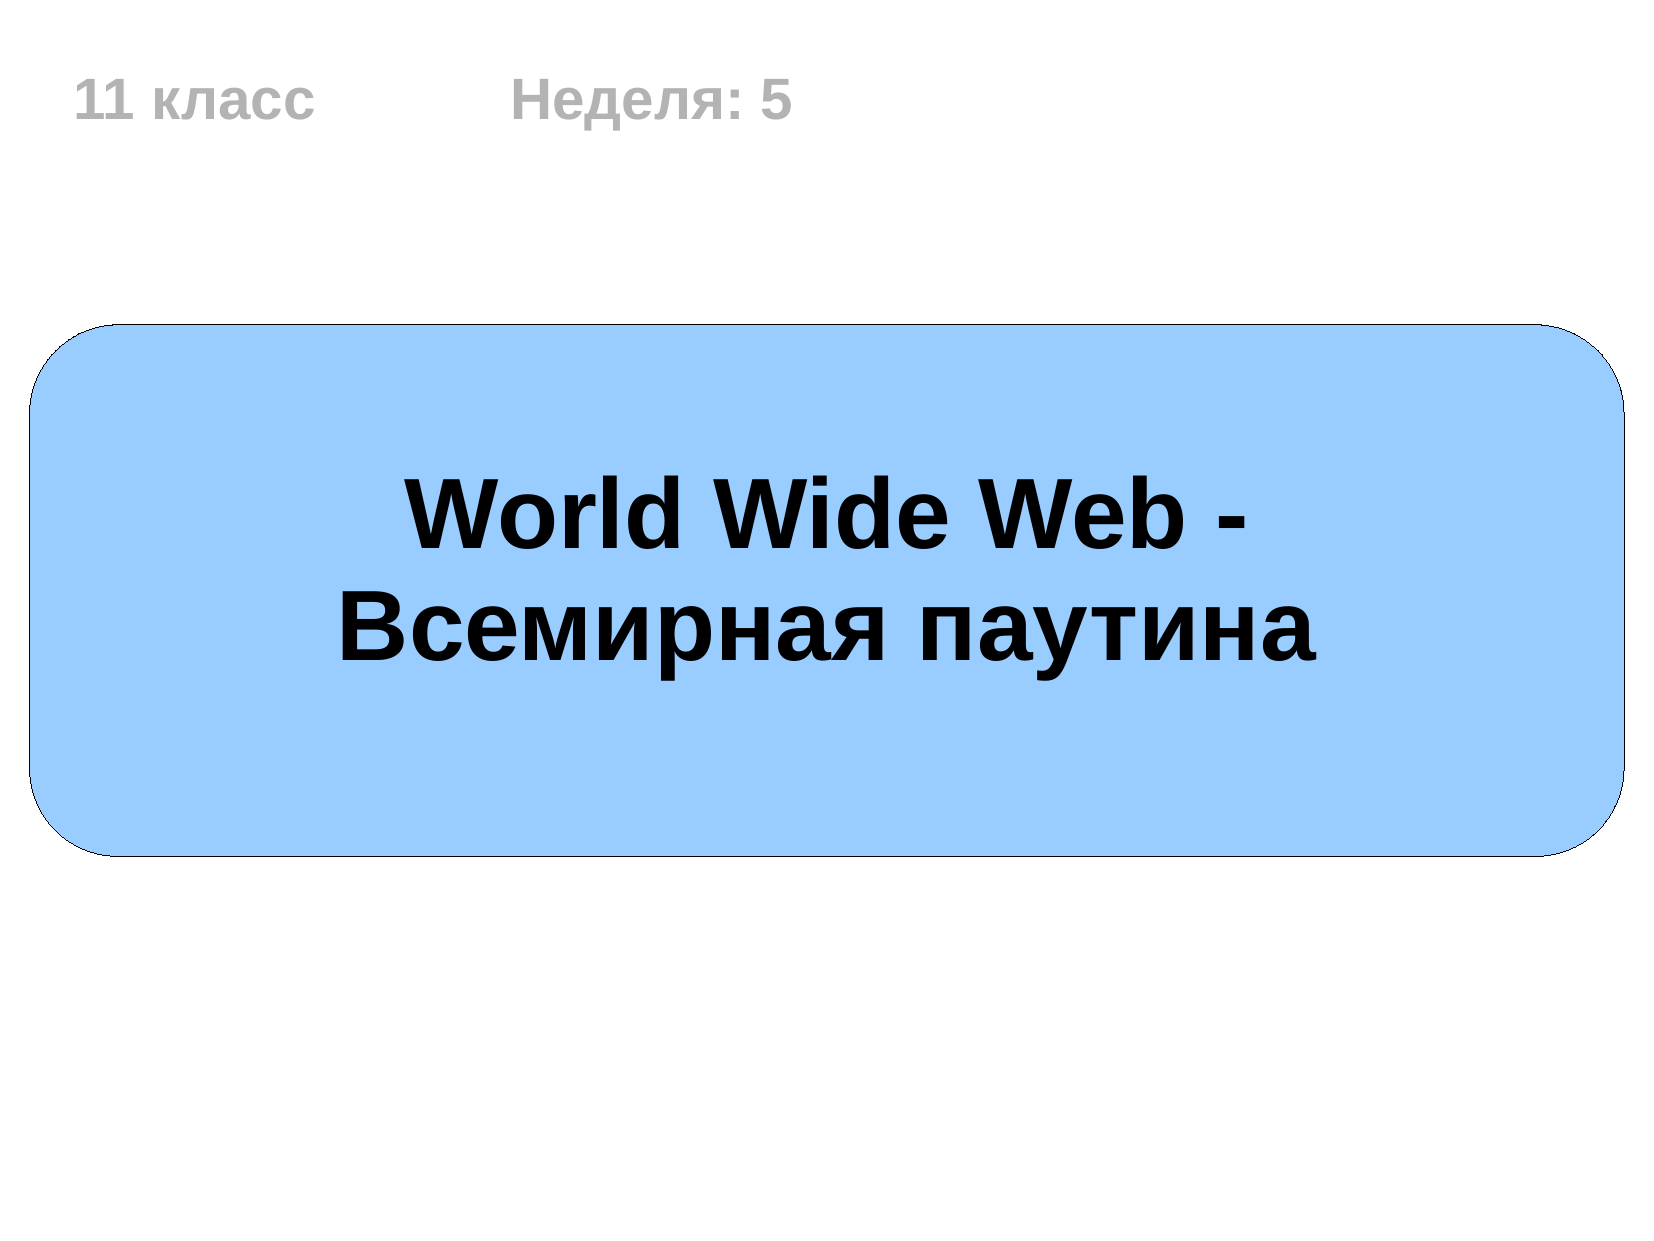

11 класс Неделя: 5
World Wide Web -
Всемирная паутина